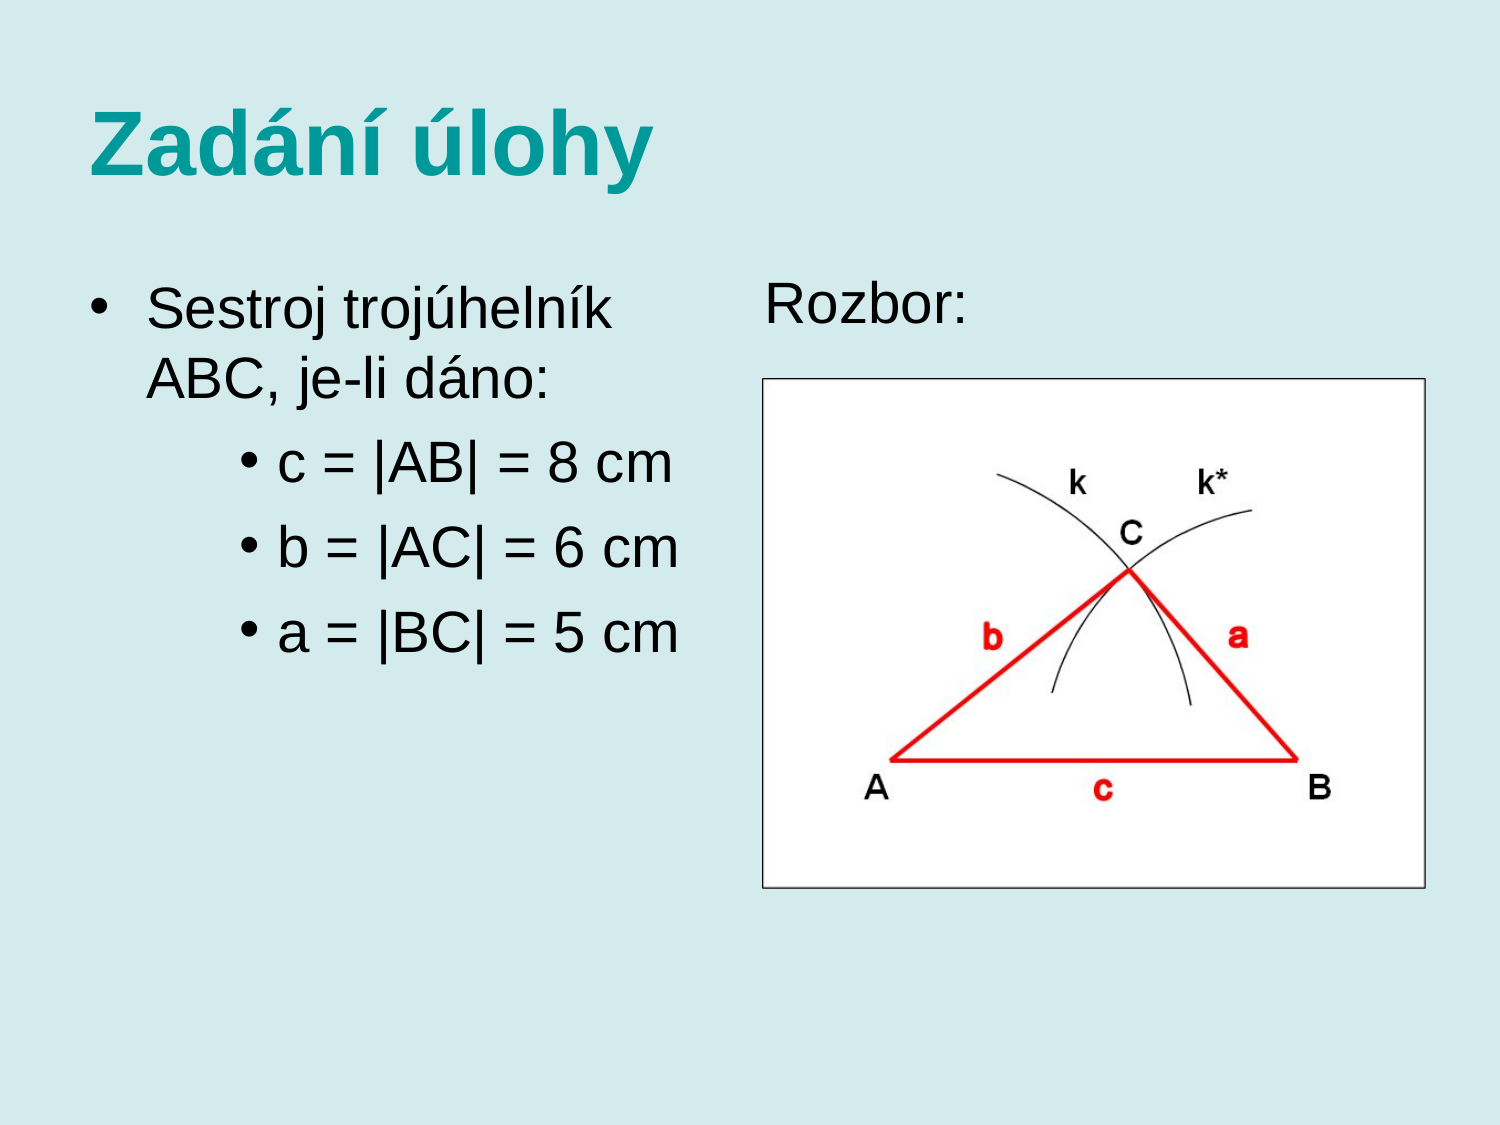

# Zadání úlohy
Rozbor:
Sestroj trojúhelník ABC, je-li dáno:
c = |AB| = 8 cm
b = |AC| = 6 cm
a = |BC| = 5 cm